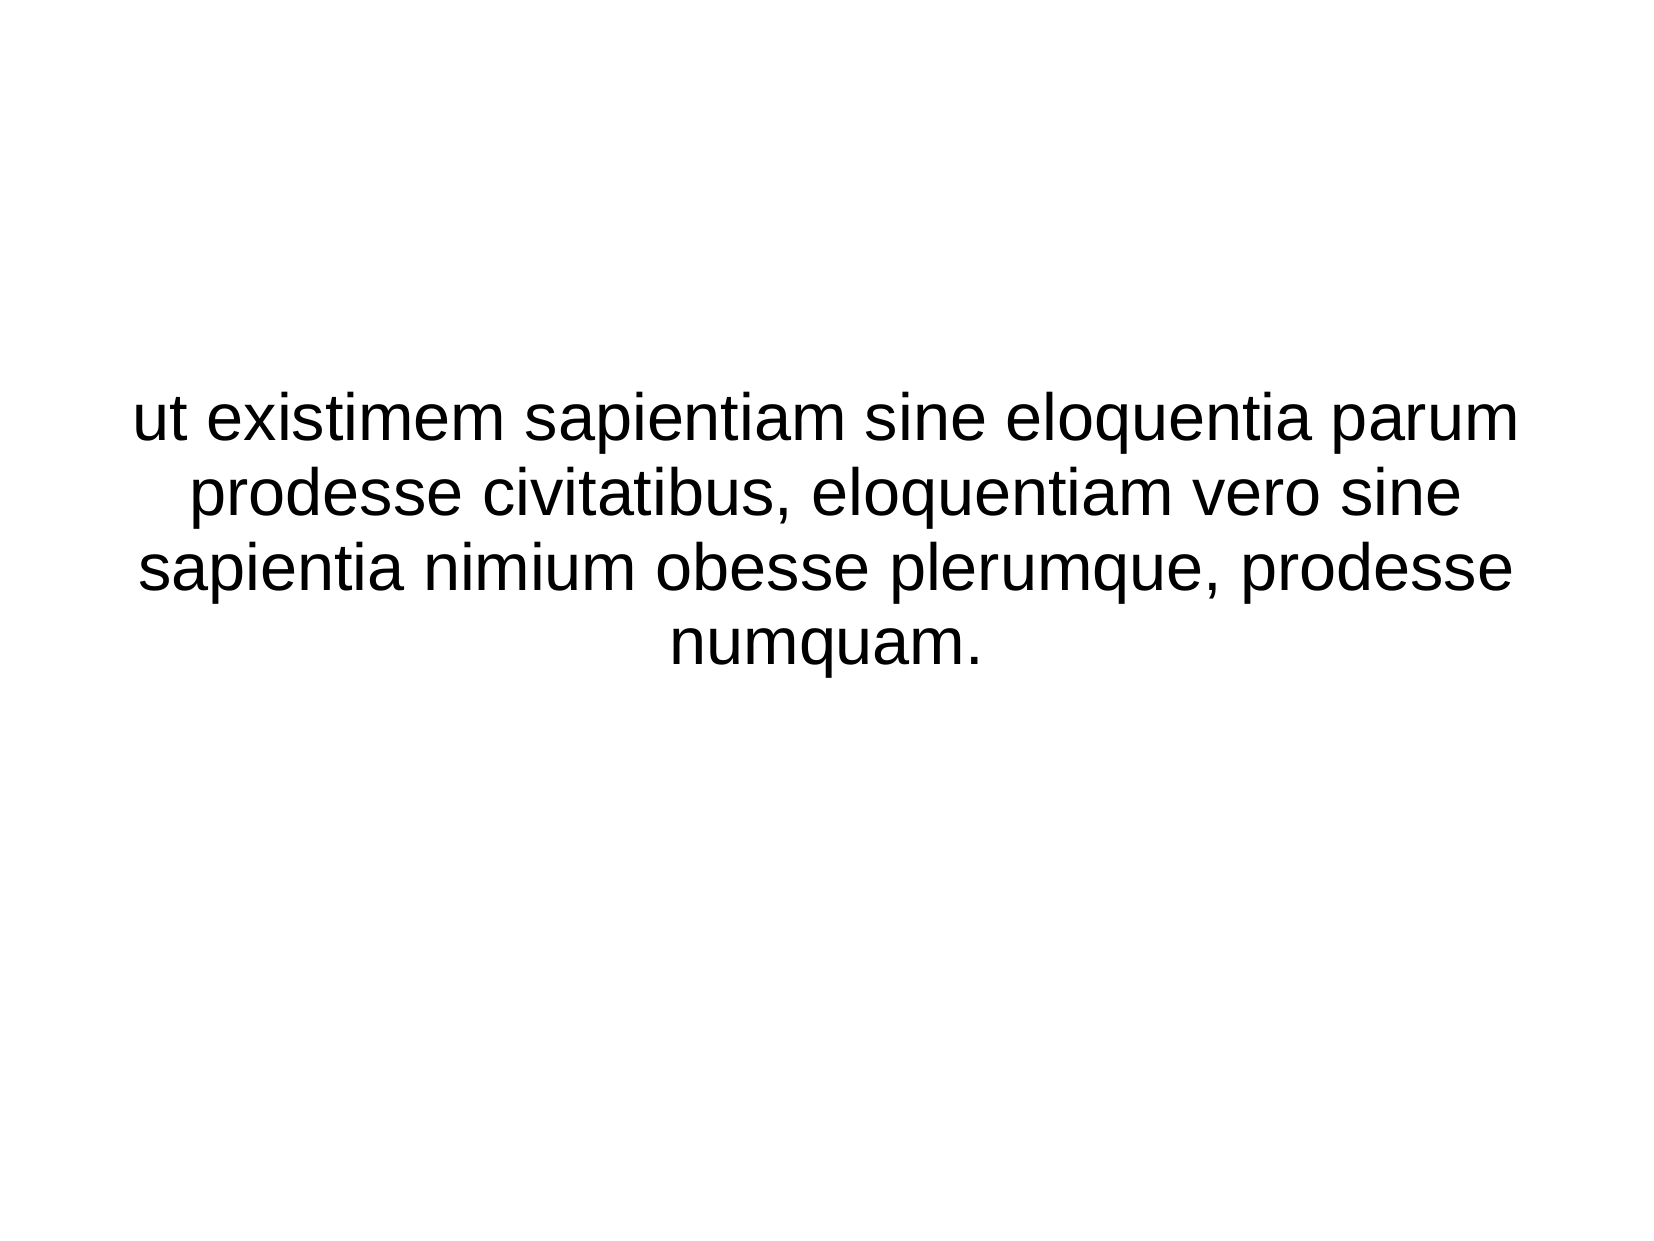

# ut existimem sapientiam sine eloquentia parum prodesse civitatibus, eloquentiam vero sine sapientia nimium obesse plerumque, prodesse numquam.